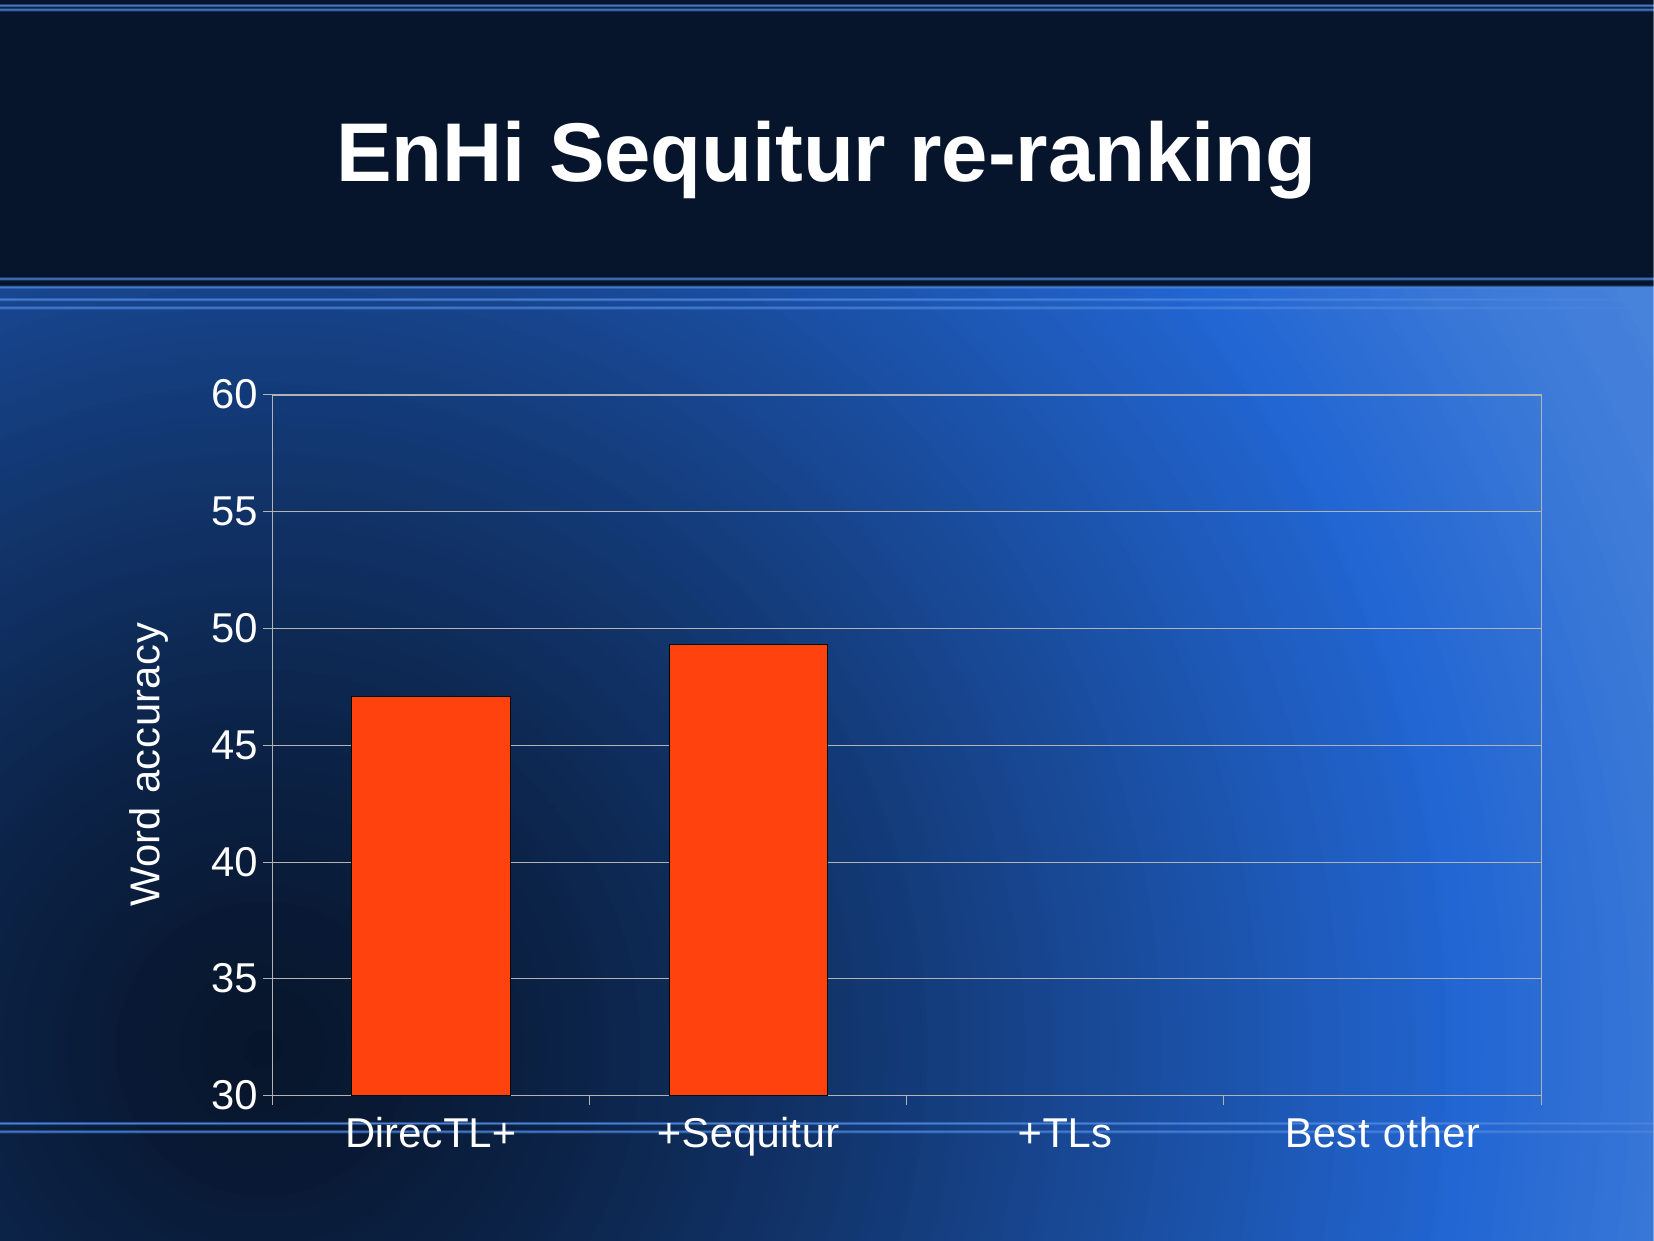

# EnHi Sequitur re-ranking
### Chart
| Category | |
|---|---|
| DirecTL+ | 47.1 |
| +Sequitur | 49.3 |
| +TLs | None |
| Best other | None |